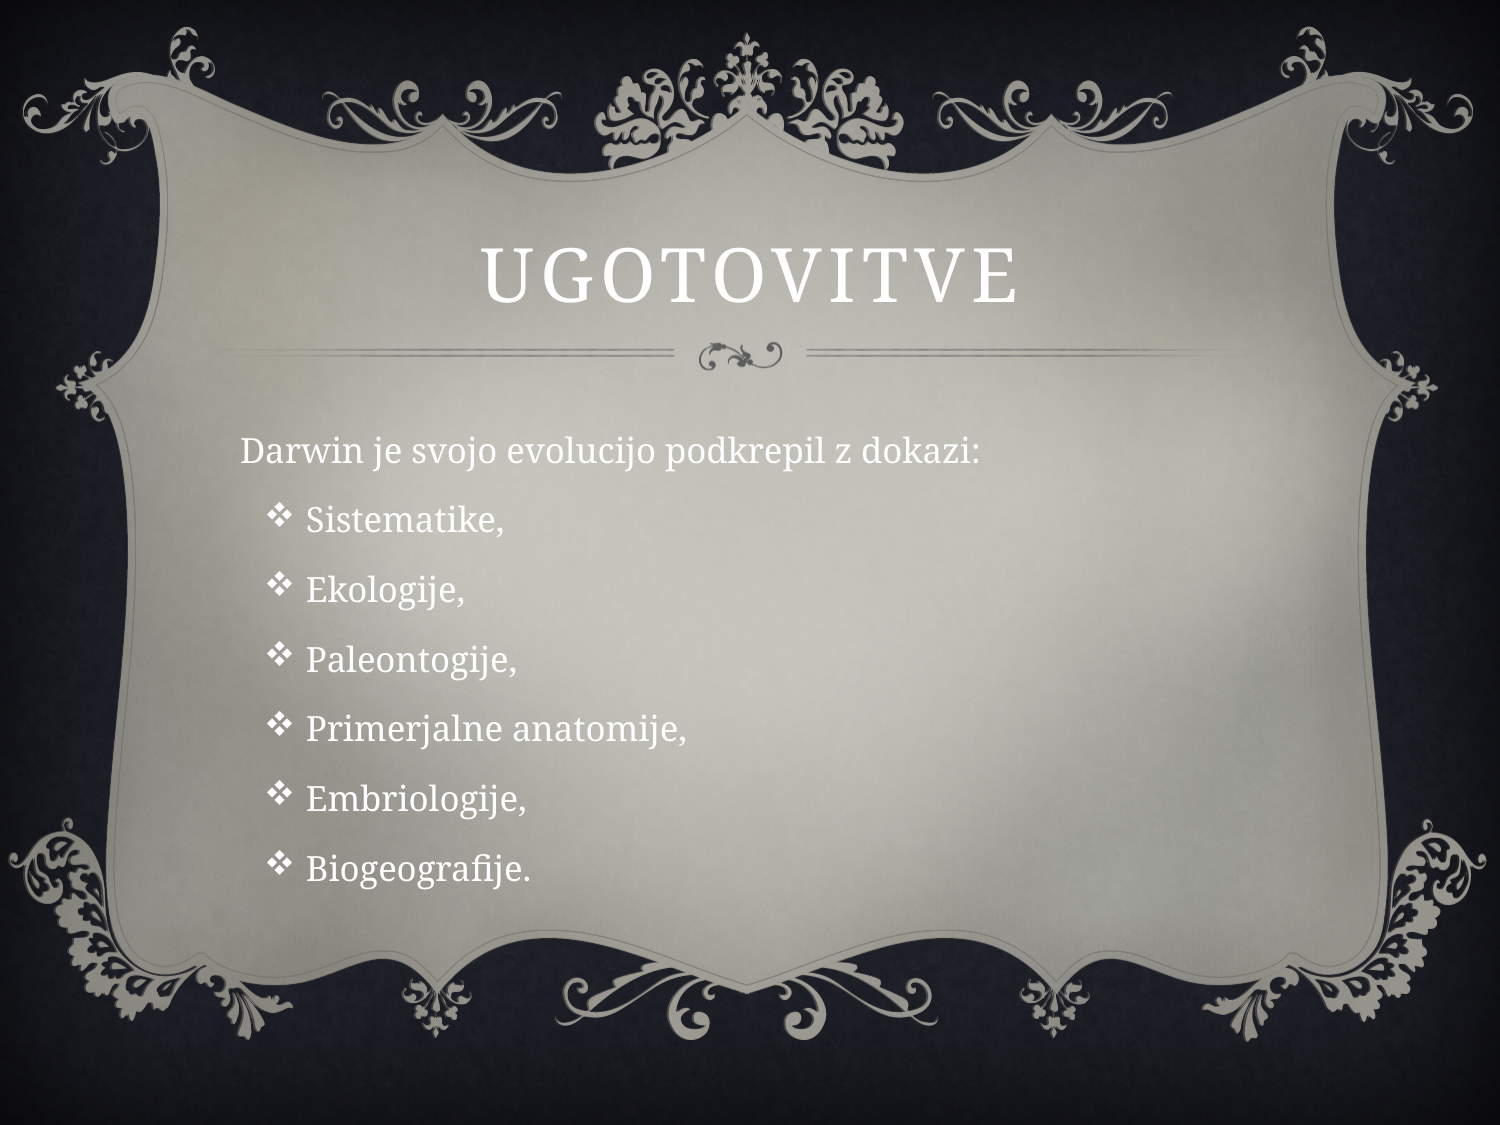

# UGOTOVITVE
Darwin je svojo evolucijo podkrepil z dokazi:
Sistematike,
Ekologije,
Paleontogije,
Primerjalne anatomije,
Embriologije,
Biogeografije.